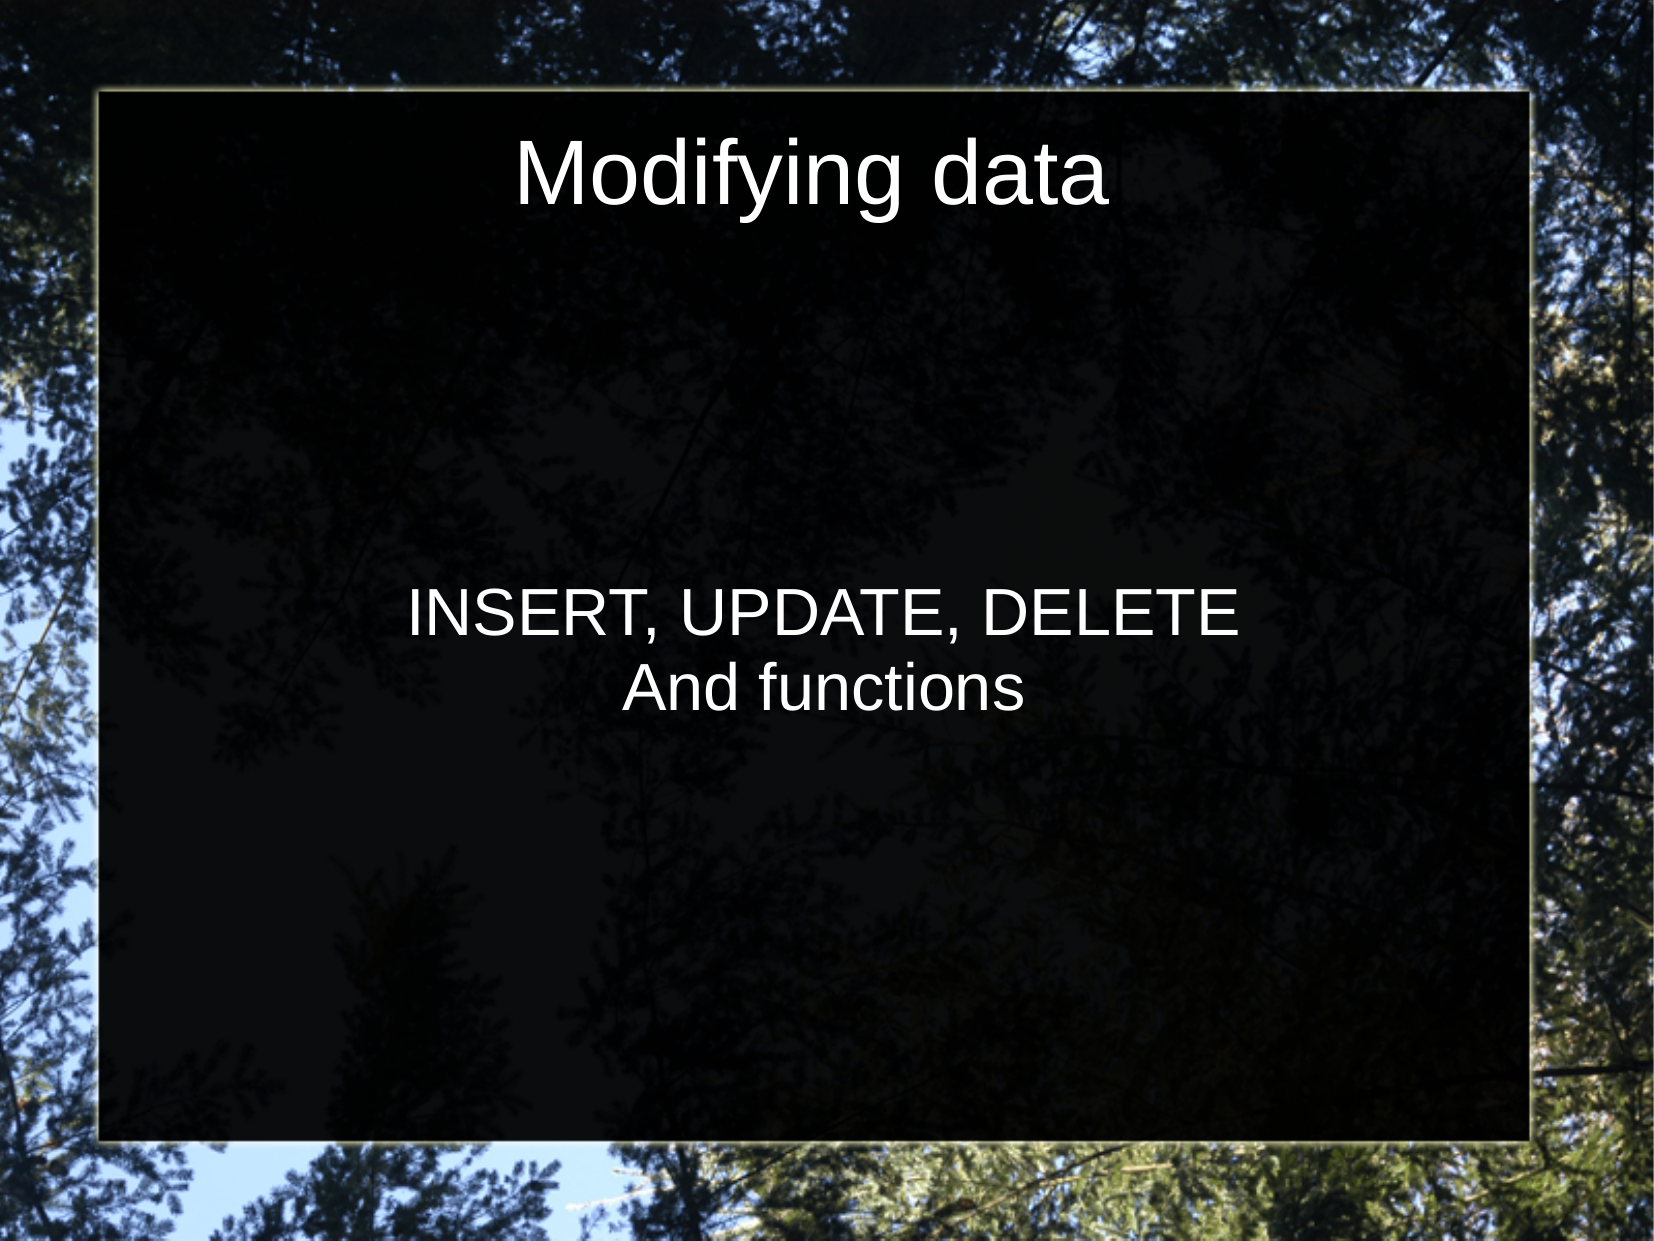

# Modifying data
INSERT, UPDATE, DELETE
And functions